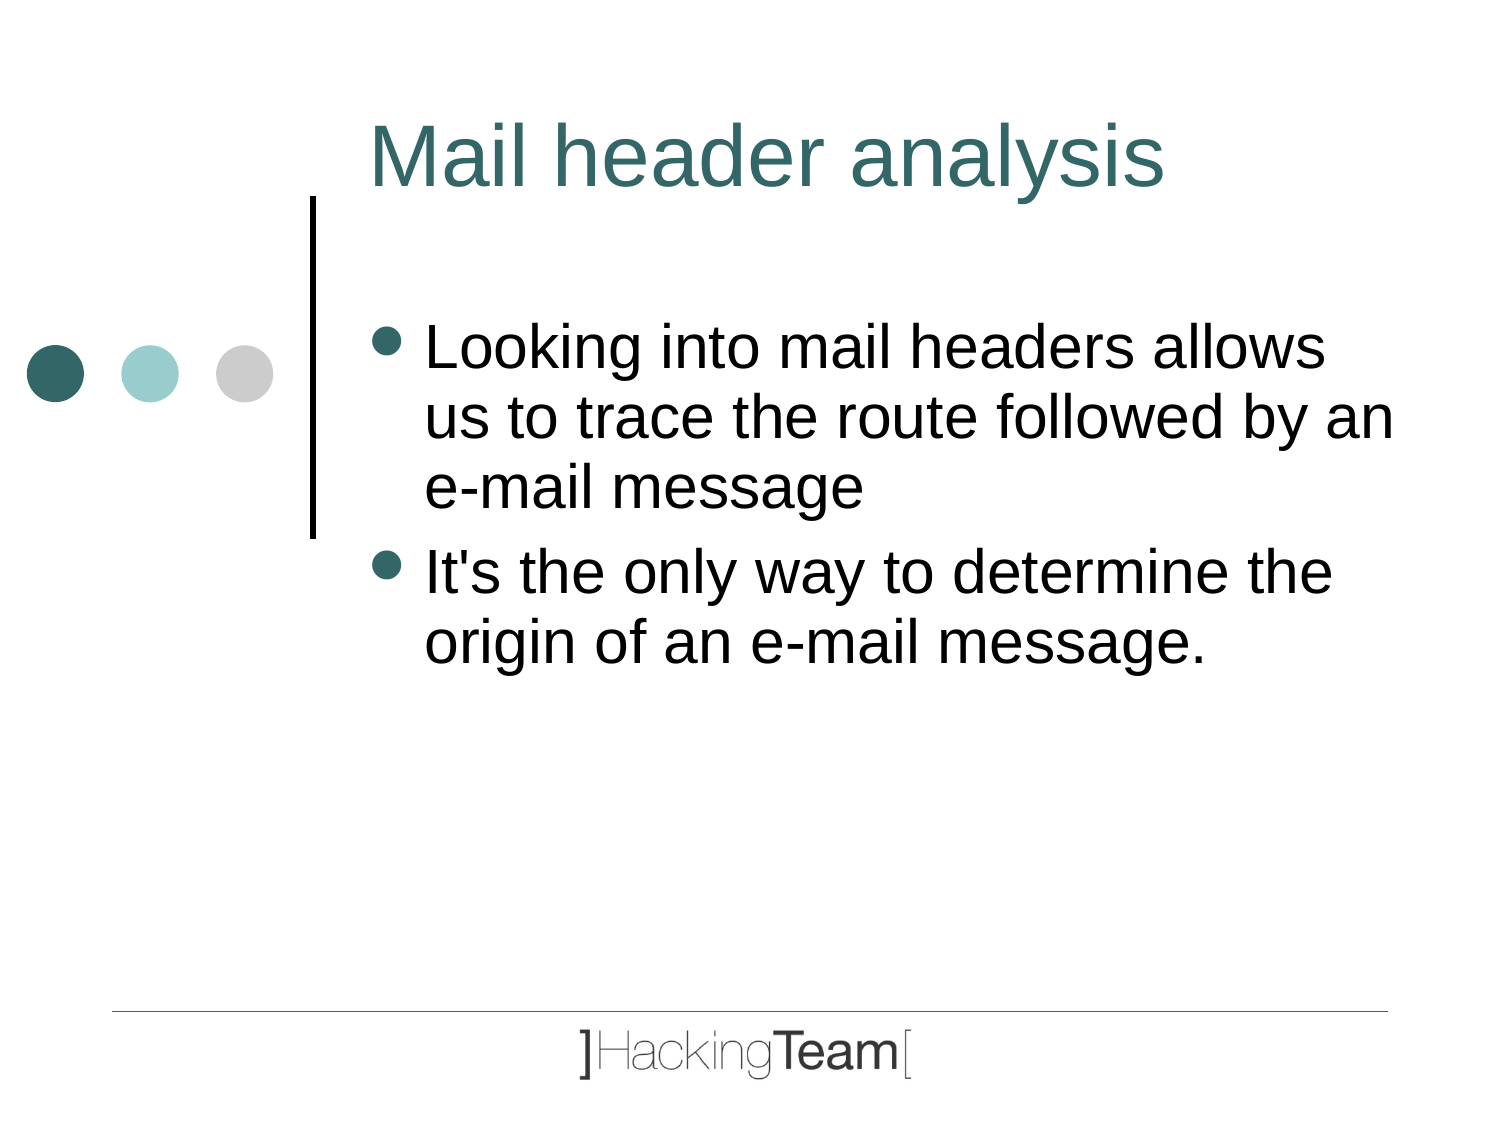

# Mail header analysis
Looking into mail headers allows us to trace the route followed by an e-mail message
It's the only way to determine the origin of an e-mail message.